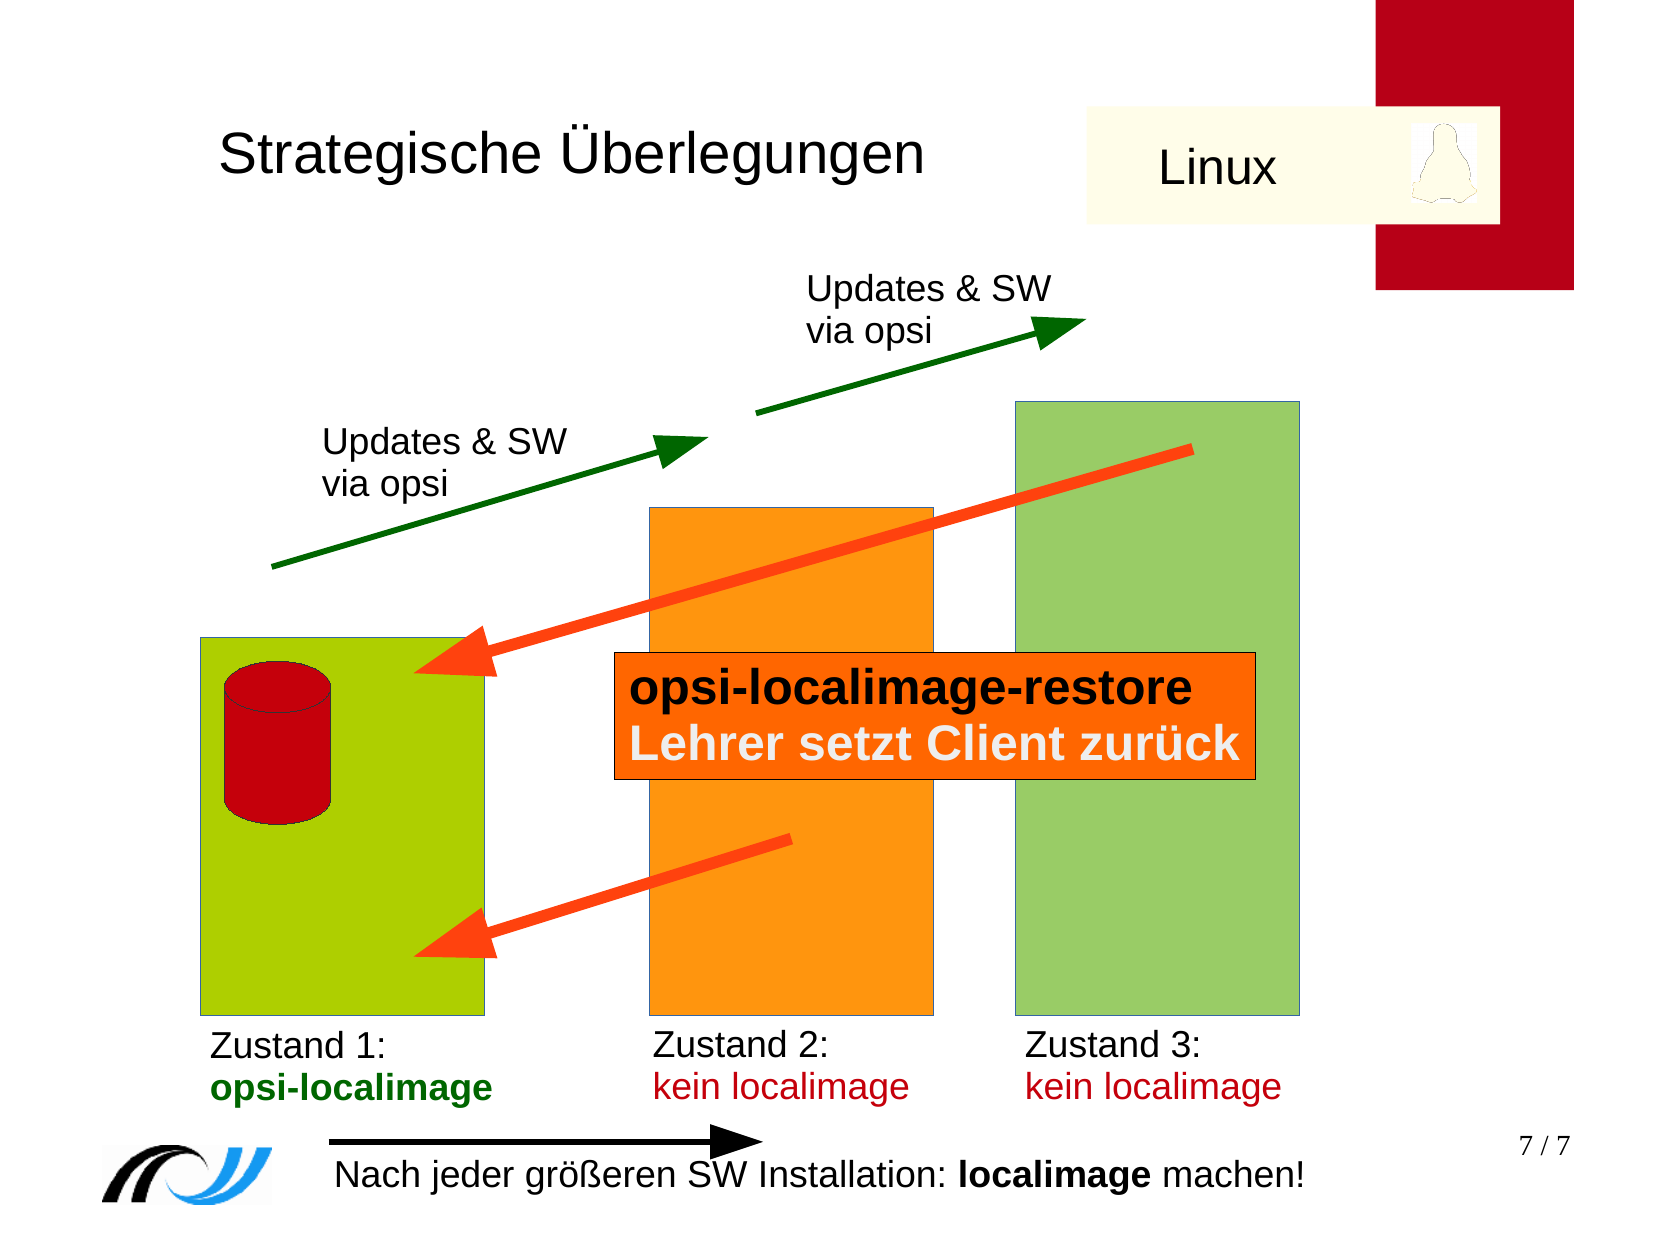

# Strategische Überlegungen
Updates & SW
via opsi
Updates & SW
via opsi
opsi-localimage-restore
Lehrer setzt Client zurück
Zustand 2:
kein localimage
Zustand 3:
kein localimage
Zustand 1:
opsi-localimage
7
Nach jeder größeren SW Installation: localimage machen!